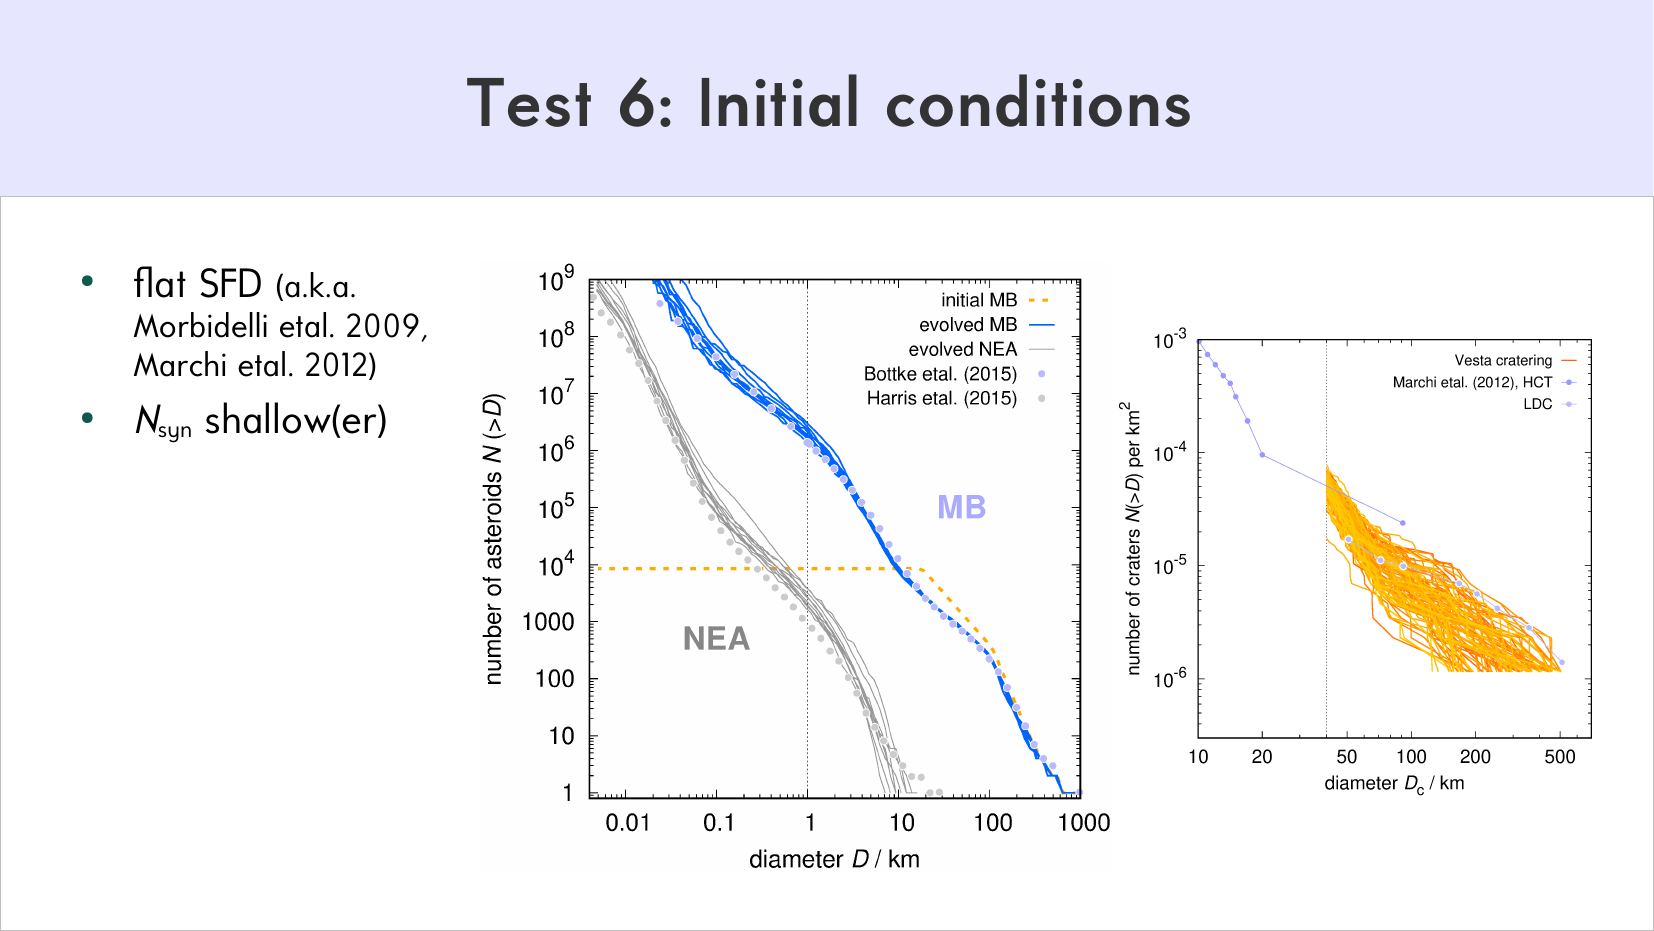

# Test 6: Initial conditions
flat SFD (a.k.a. Morbidelli etal. 2009, Marchi etal. 2012)
Nsyn shallow(er)